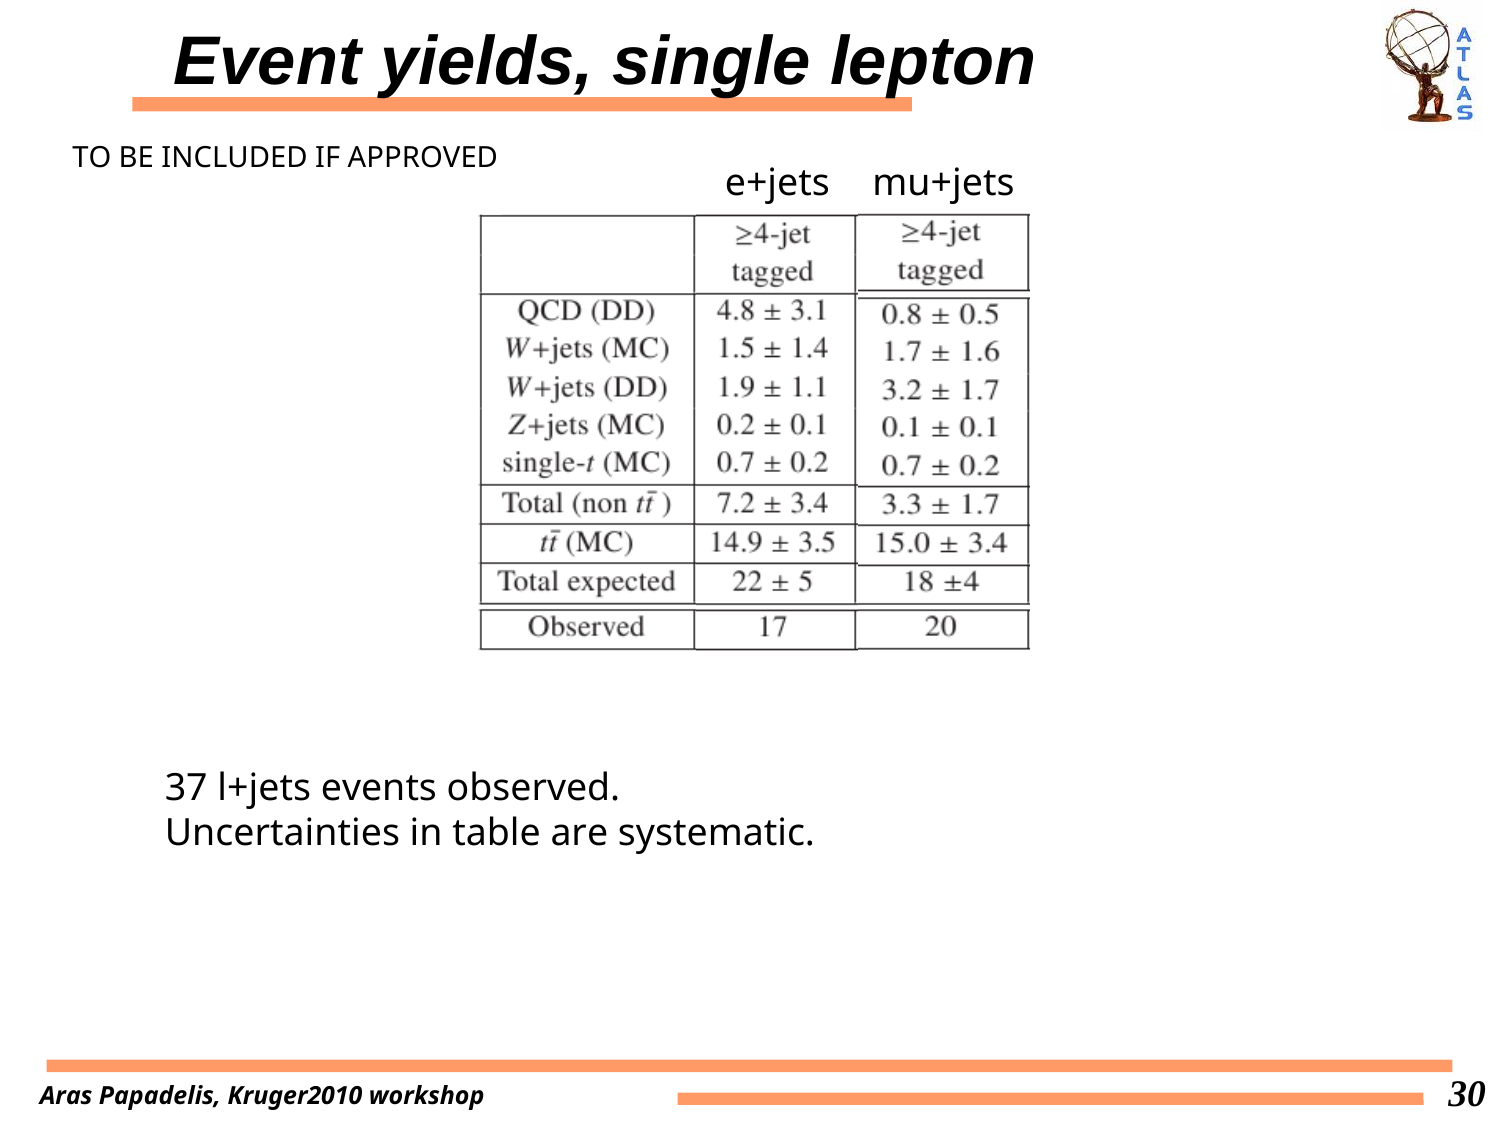

# Event yields, single lepton
TO BE INCLUDED IF APPROVED
e+jets
mu+jets
37 l+jets events observed.
Uncertainties in table are systematic.